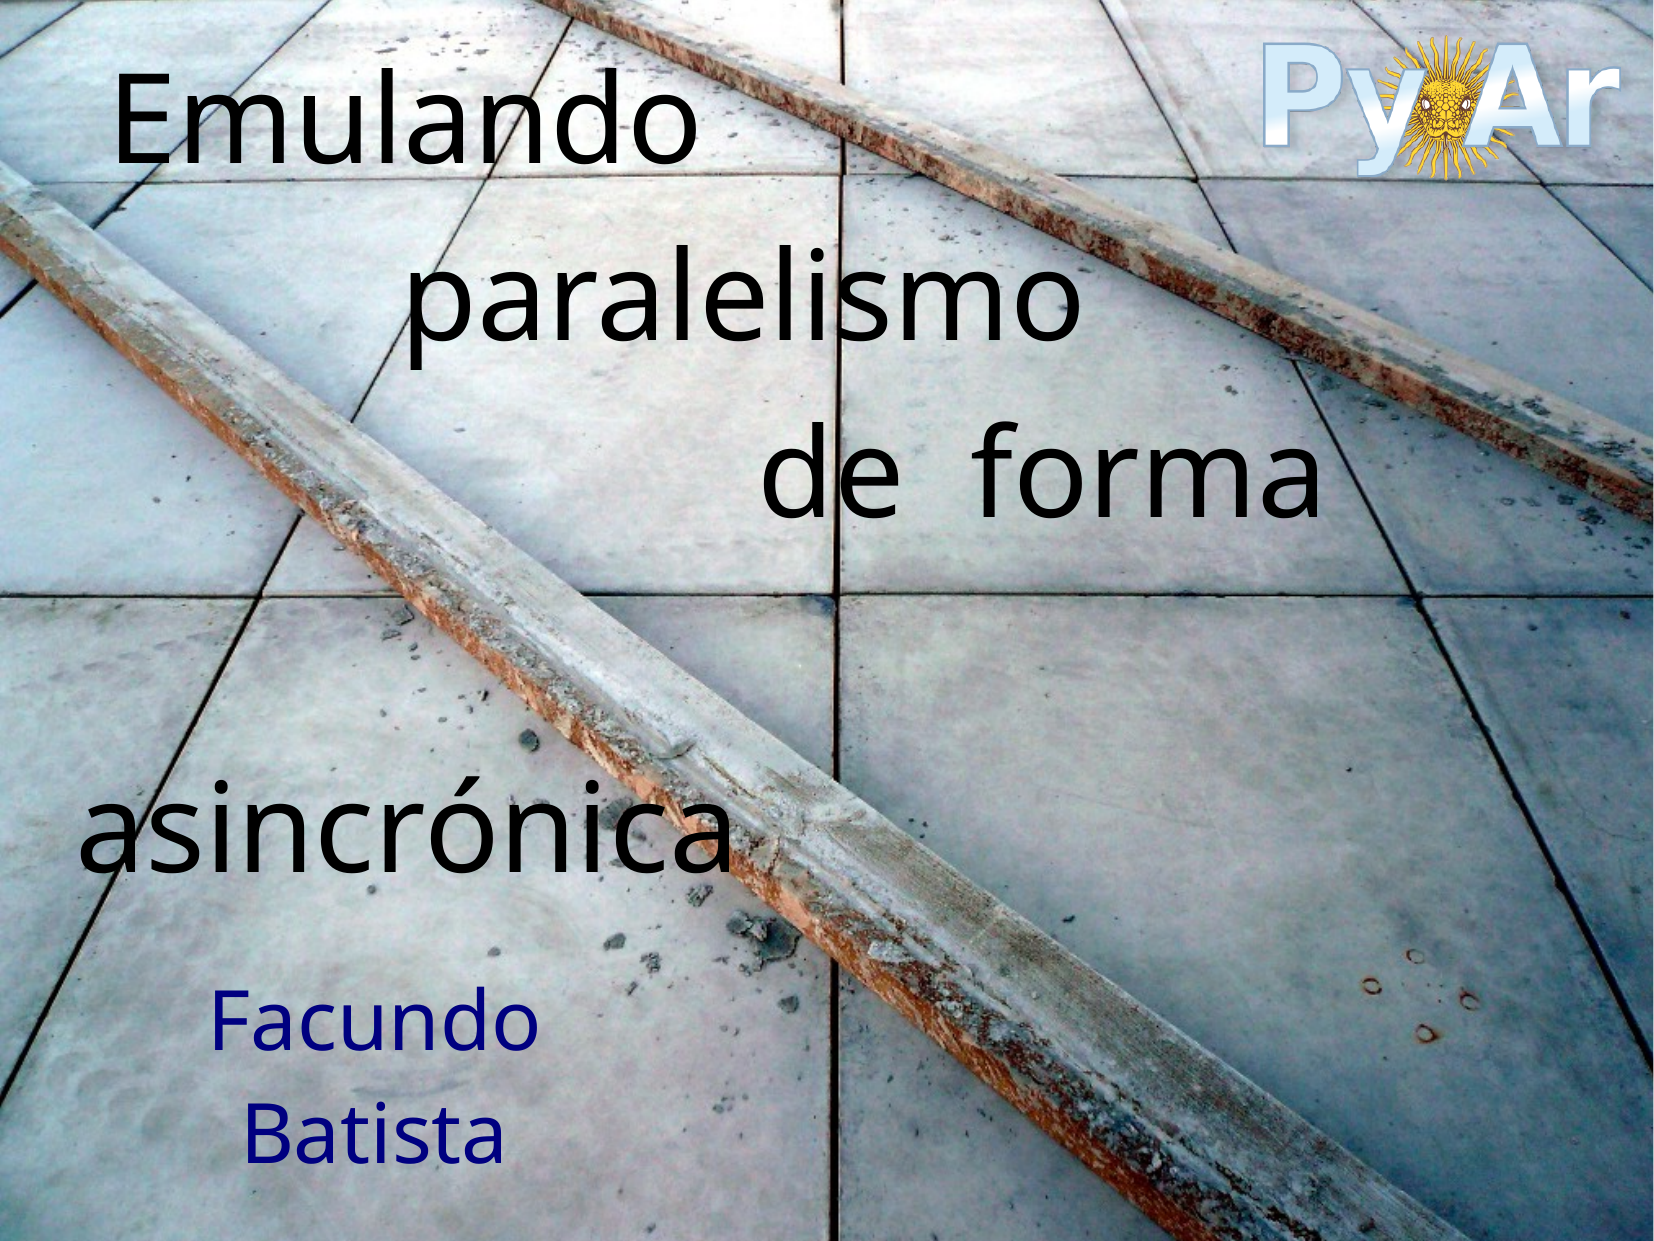

Emulando
 paralelismo
 de forma
 asincrónica
Facundo Batista
@facundobatista